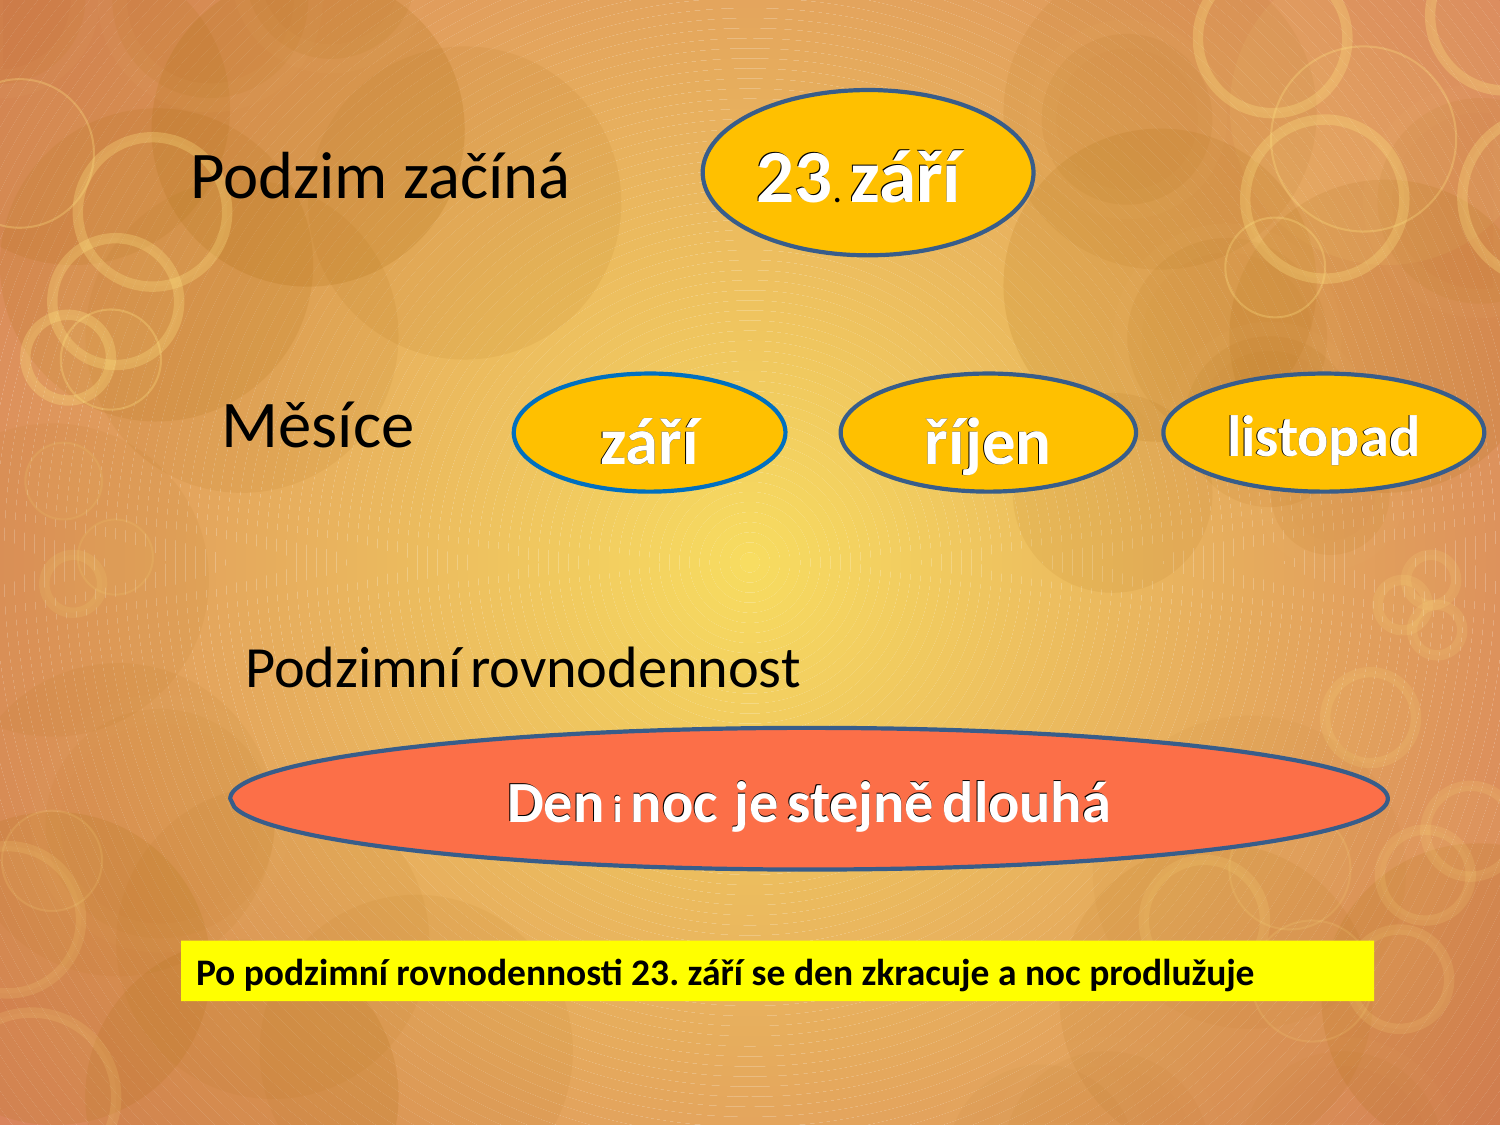

23. září
Podzim začíná
Měsíce
září
říjen
listopad
Podzimní rovnodennost
Den i noc je stejně dlouhá
Po podzimní rovnodennosti 23. září se den zkracuje a noc prodlužuje